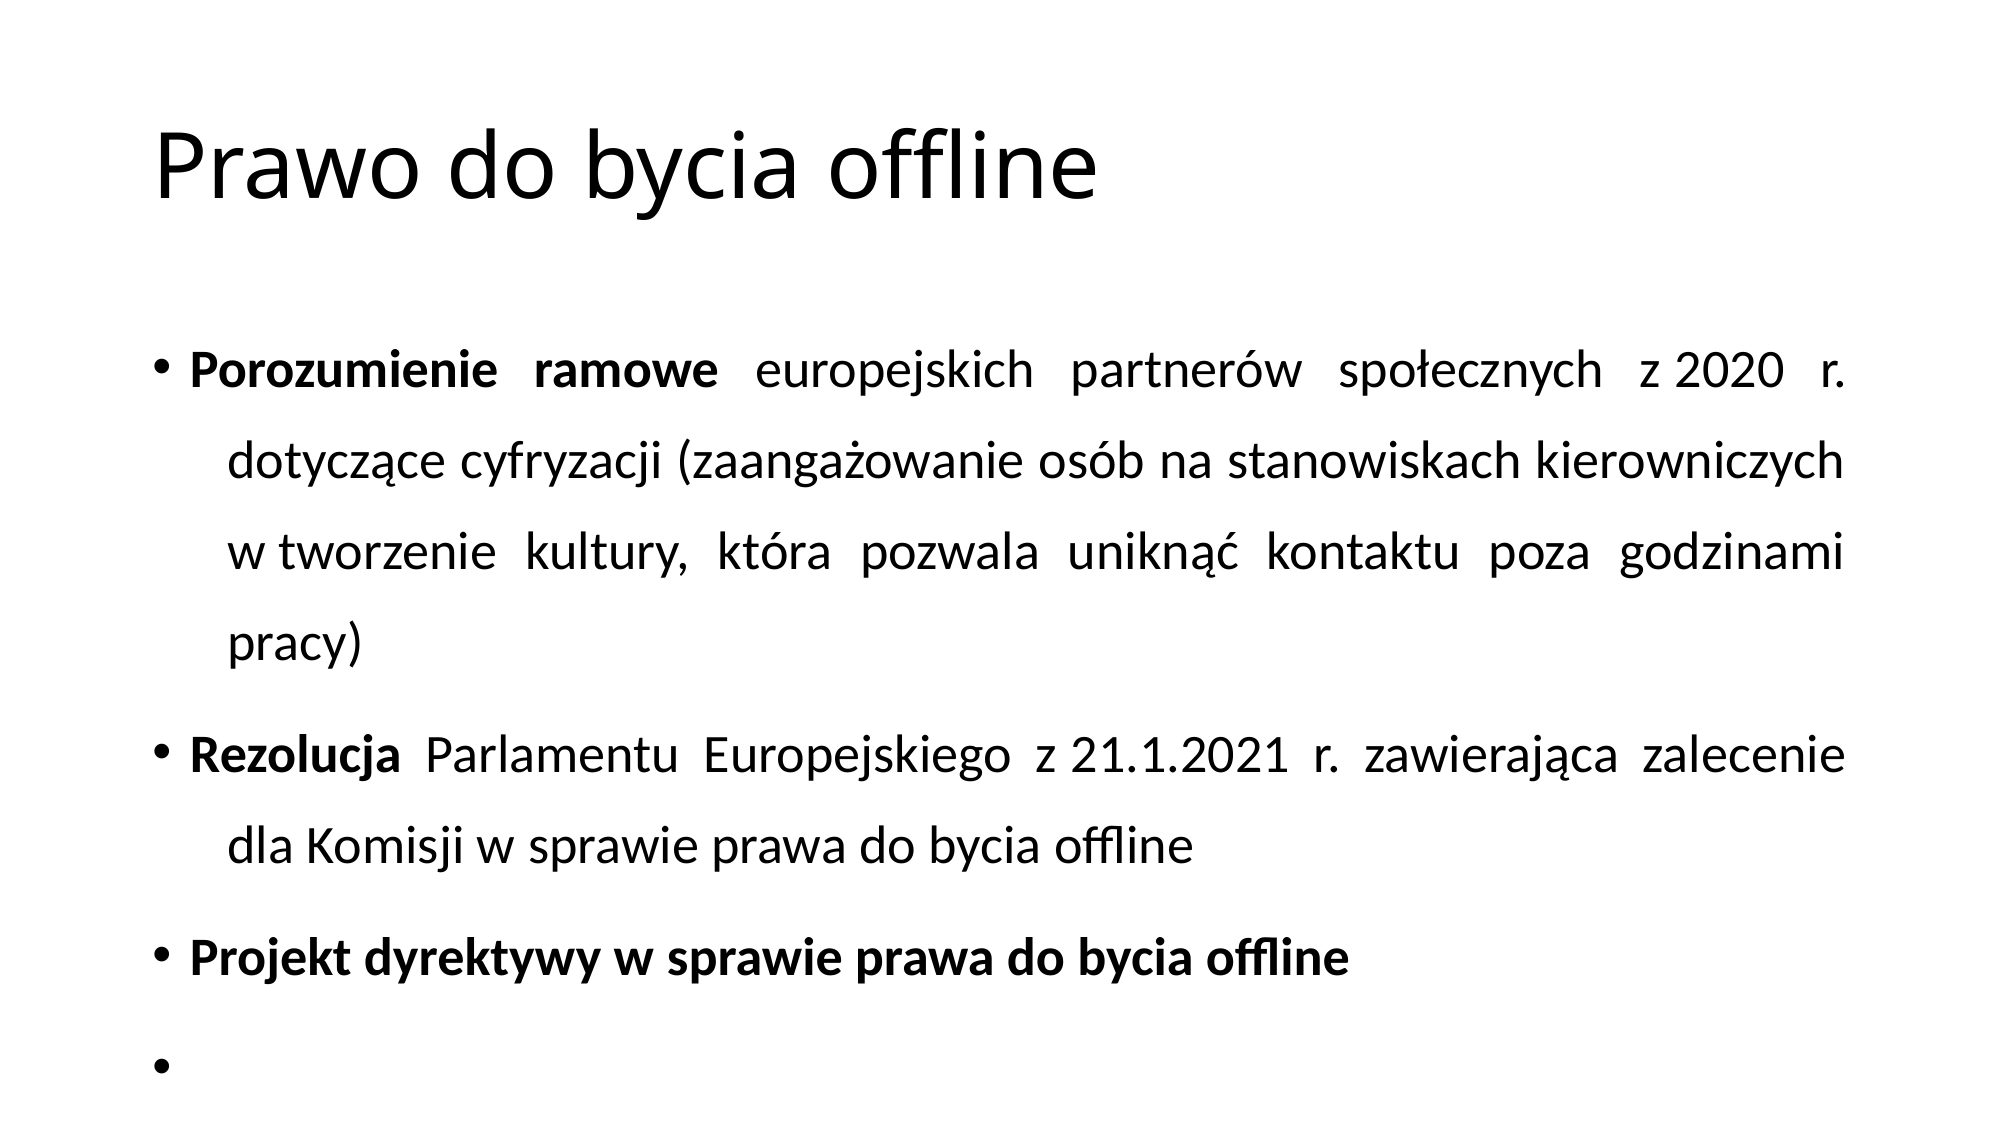

# Prawo do bycia offline
Porozumienie ramowe europejskich partnerów społecznych z 2020 r. dotyczące cyfryzacji (zaangażowanie osób na stanowiskach kierowniczych w tworzenie kultury, która pozwala uniknąć kontaktu poza godzinami pracy)
Rezolucja Parlamentu Europejskiego z 21.1.2021 r. zawierająca zalecenie dla Komisji w sprawie prawa do bycia offline
Projekt dyrektywy w sprawie prawa do bycia offline